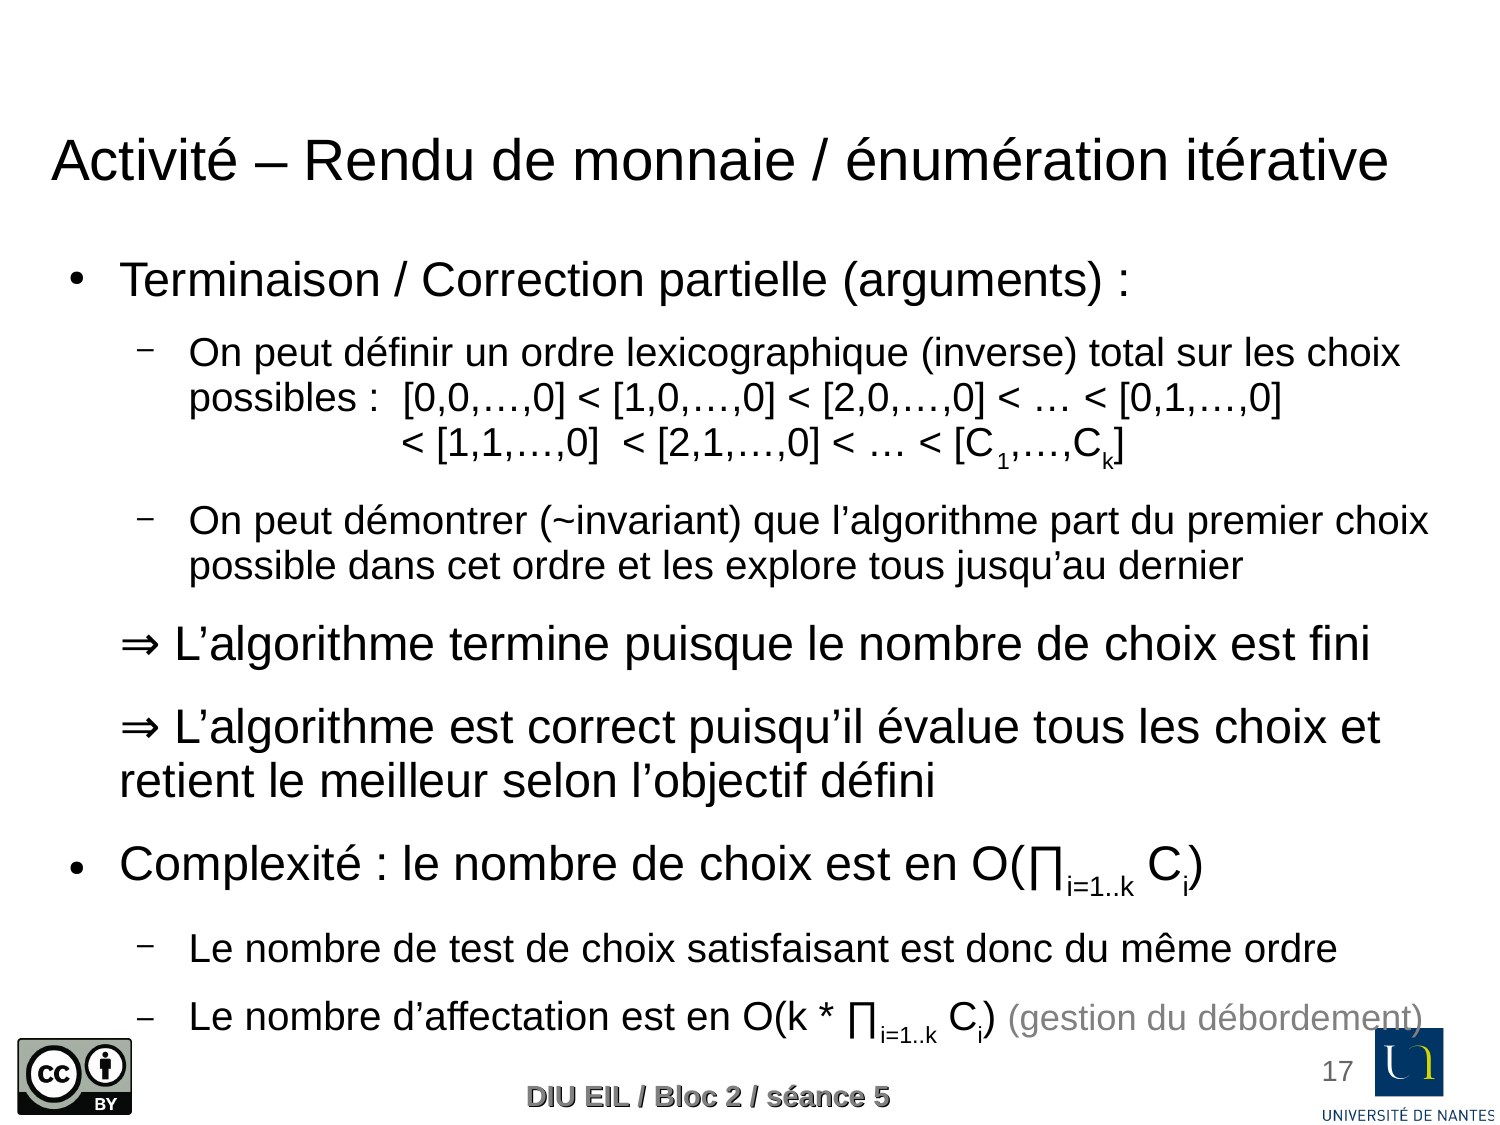

# Activité – Rendu de monnaie / énumération itérative
Terminaison / Correction partielle (arguments) :
On peut définir un ordre lexicographique (inverse) total sur les choix possibles : [0,0,…,0] < [1,0,…,0] < [2,0,…,0] < … < [0,1,…,0]
 < [1,1,…,0] < [2,1,…,0] < … < [C1,…,Ck]
On peut démontrer (~invariant) que l’algorithme part du premier choix possible dans cet ordre et les explore tous jusqu’au dernier
⇒ L’algorithme termine puisque le nombre de choix est fini
⇒ L’algorithme est correct puisqu’il évalue tous les choix et retient le meilleur selon l’objectif défini
Complexité : le nombre de choix est en O(∏i=1..k Ci)
Le nombre de test de choix satisfaisant est donc du même ordre
Le nombre d’affectation est en O(k * ∏i=1..k Ci) (gestion du débordement)
17